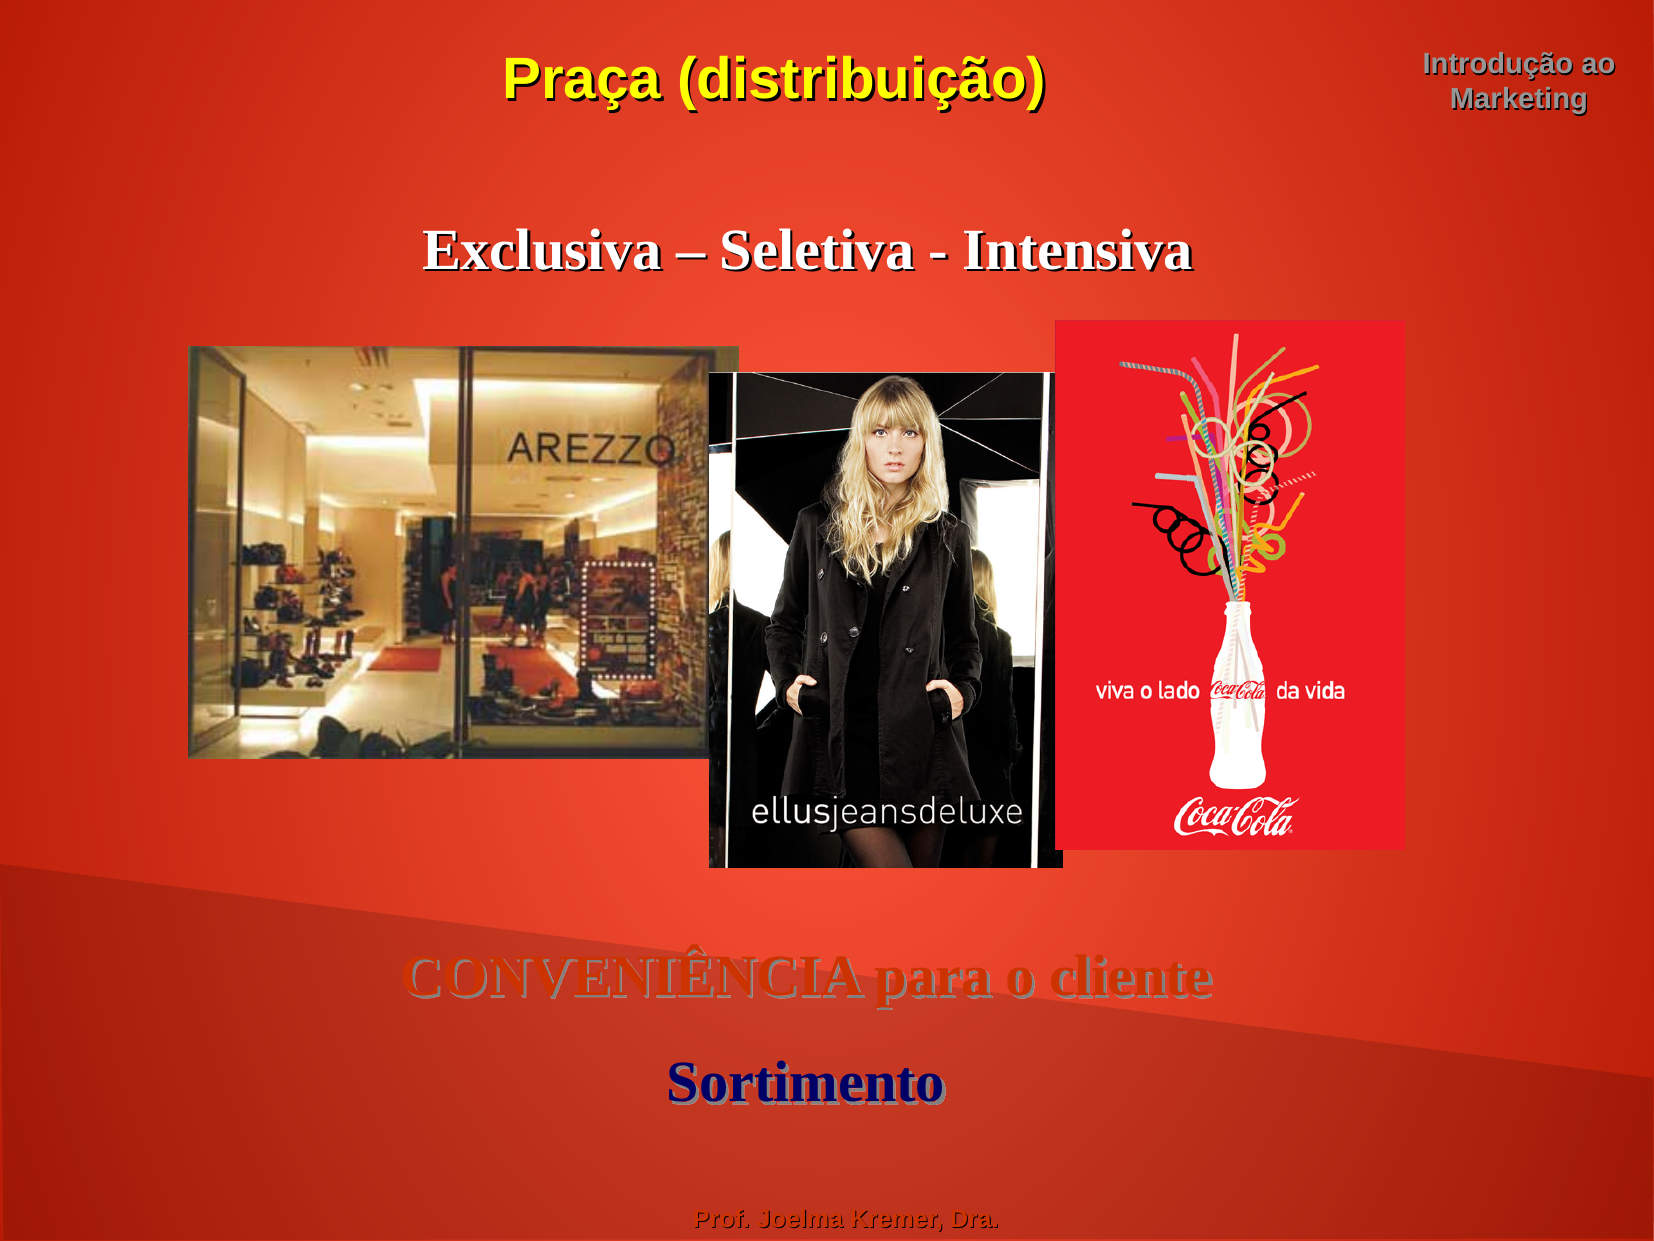

# Introdução ao Marketing
Praça (distribuição)
Exclusiva – Seletiva - Intensiva
CONVENIÊNCIA para o cliente
Sortimento
Prof. Joelma Kremer, Dra.